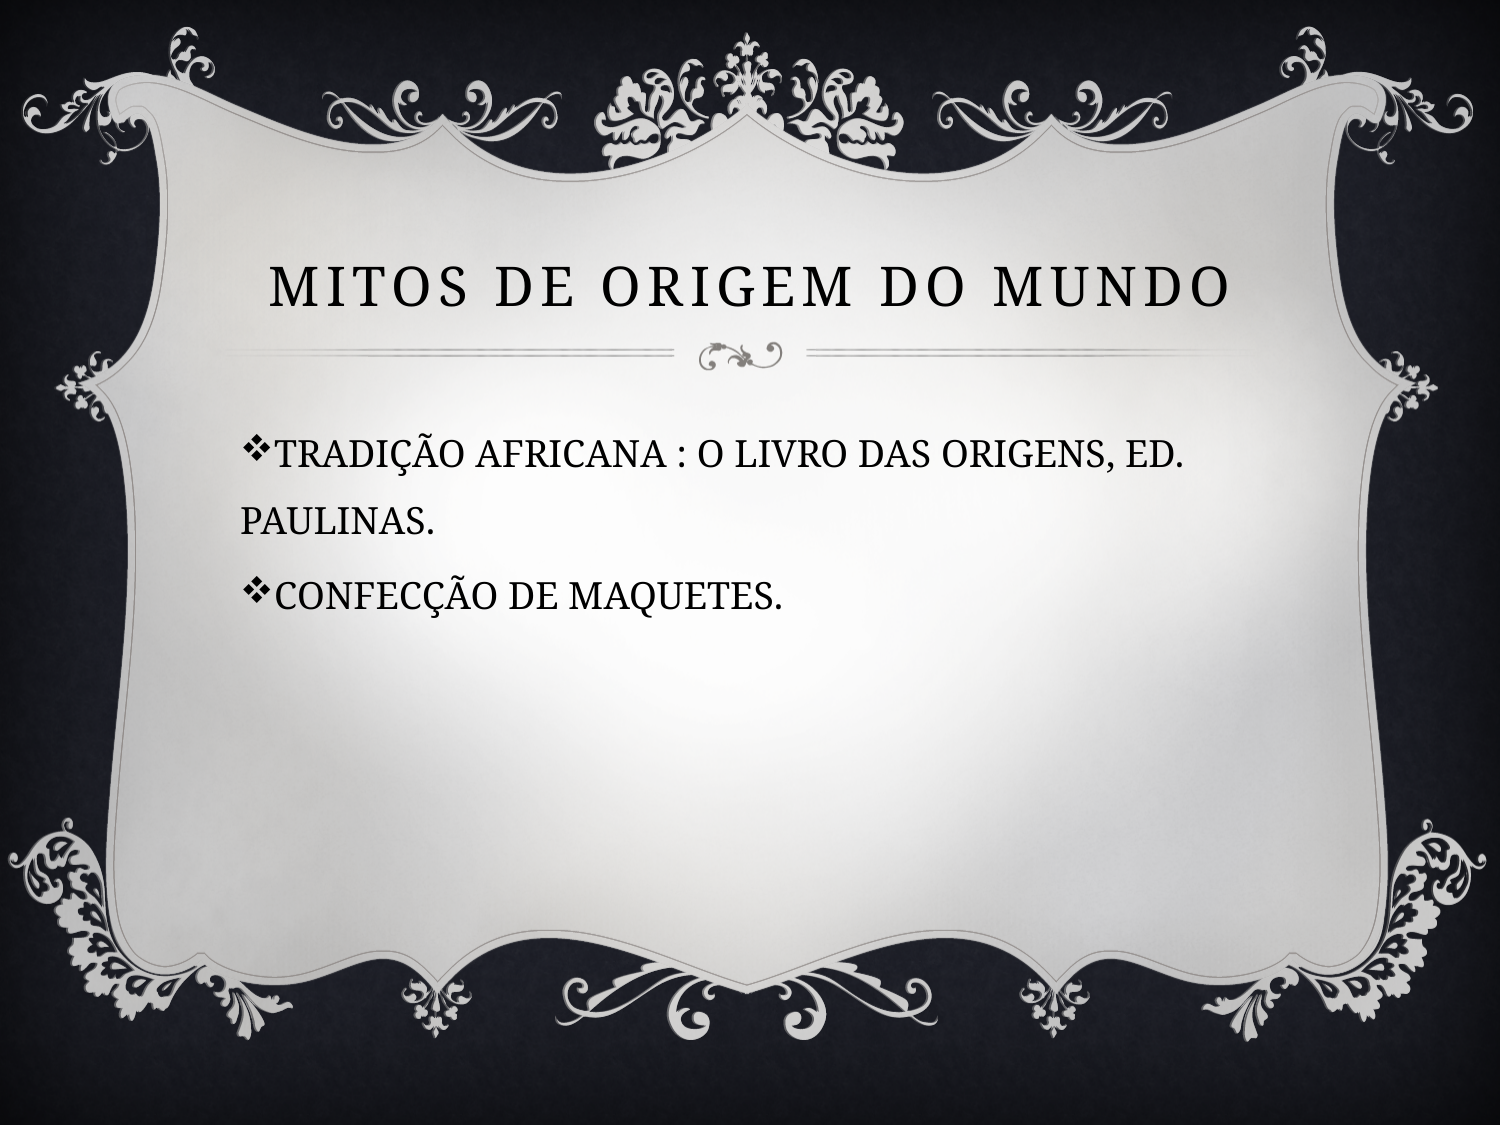

# MITOS DE ORIGEM DO MUNDO
TRADIÇÃO AFRICANA : O LIVRO DAS ORIGENS, ED. PAULINAS.
CONFECÇÃO DE MAQUETES.